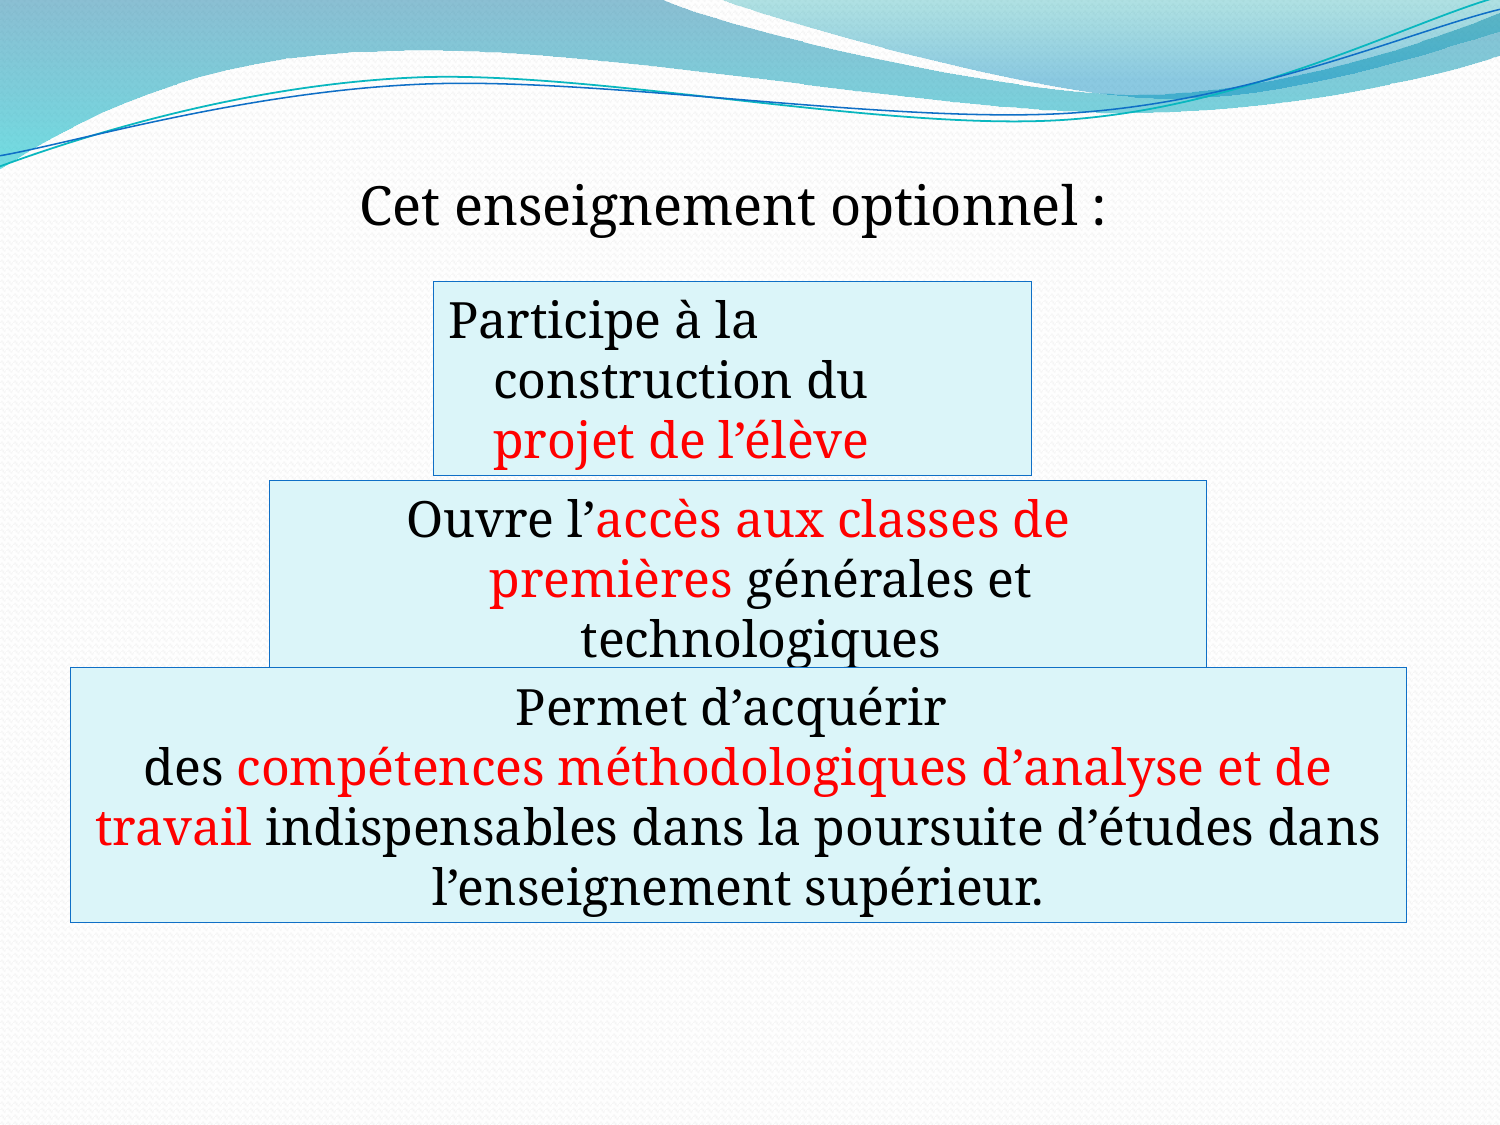

# Cet enseignement optionnel :
Participe à la construction du projet de l’élève
Ouvre l’accès aux classes de premières générales et technologiques
Permet d’acquérir
des compétences méthodologiques d’analyse et de travail indispensables dans la poursuite d’études dans l’enseignement supérieur.